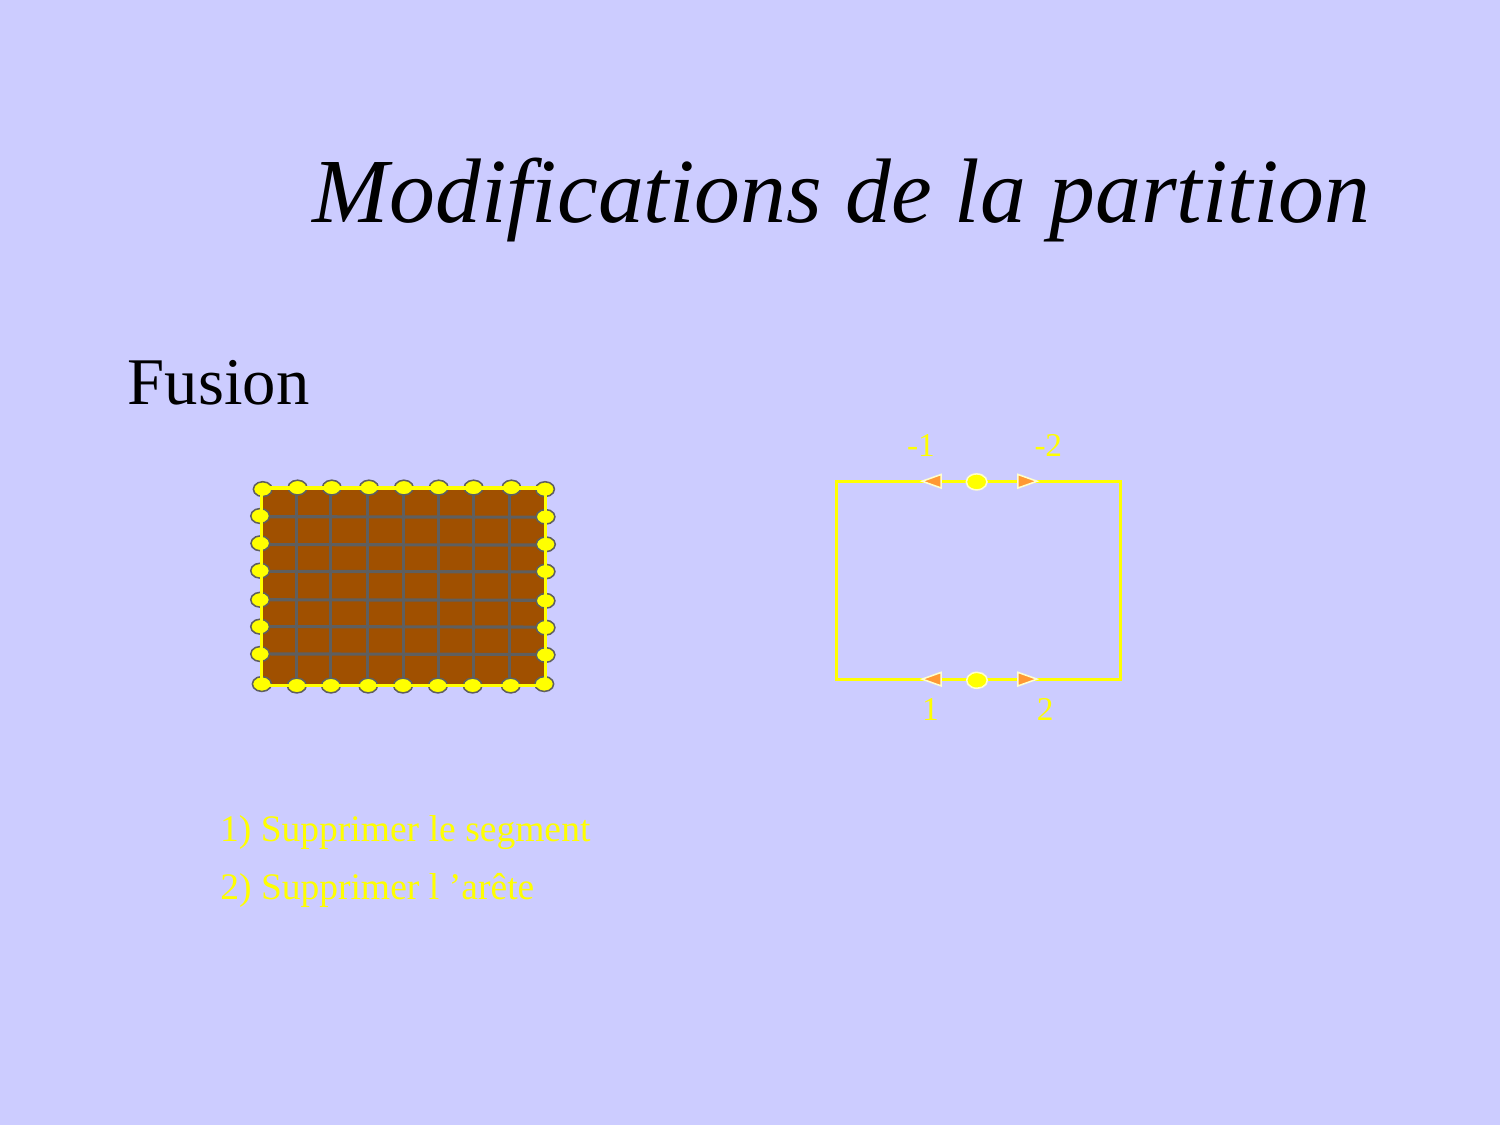

# Modifications de la partition
Fusion
-1
-2
1
2
1) Supprimer le segment
2) Supprimer l ’arête